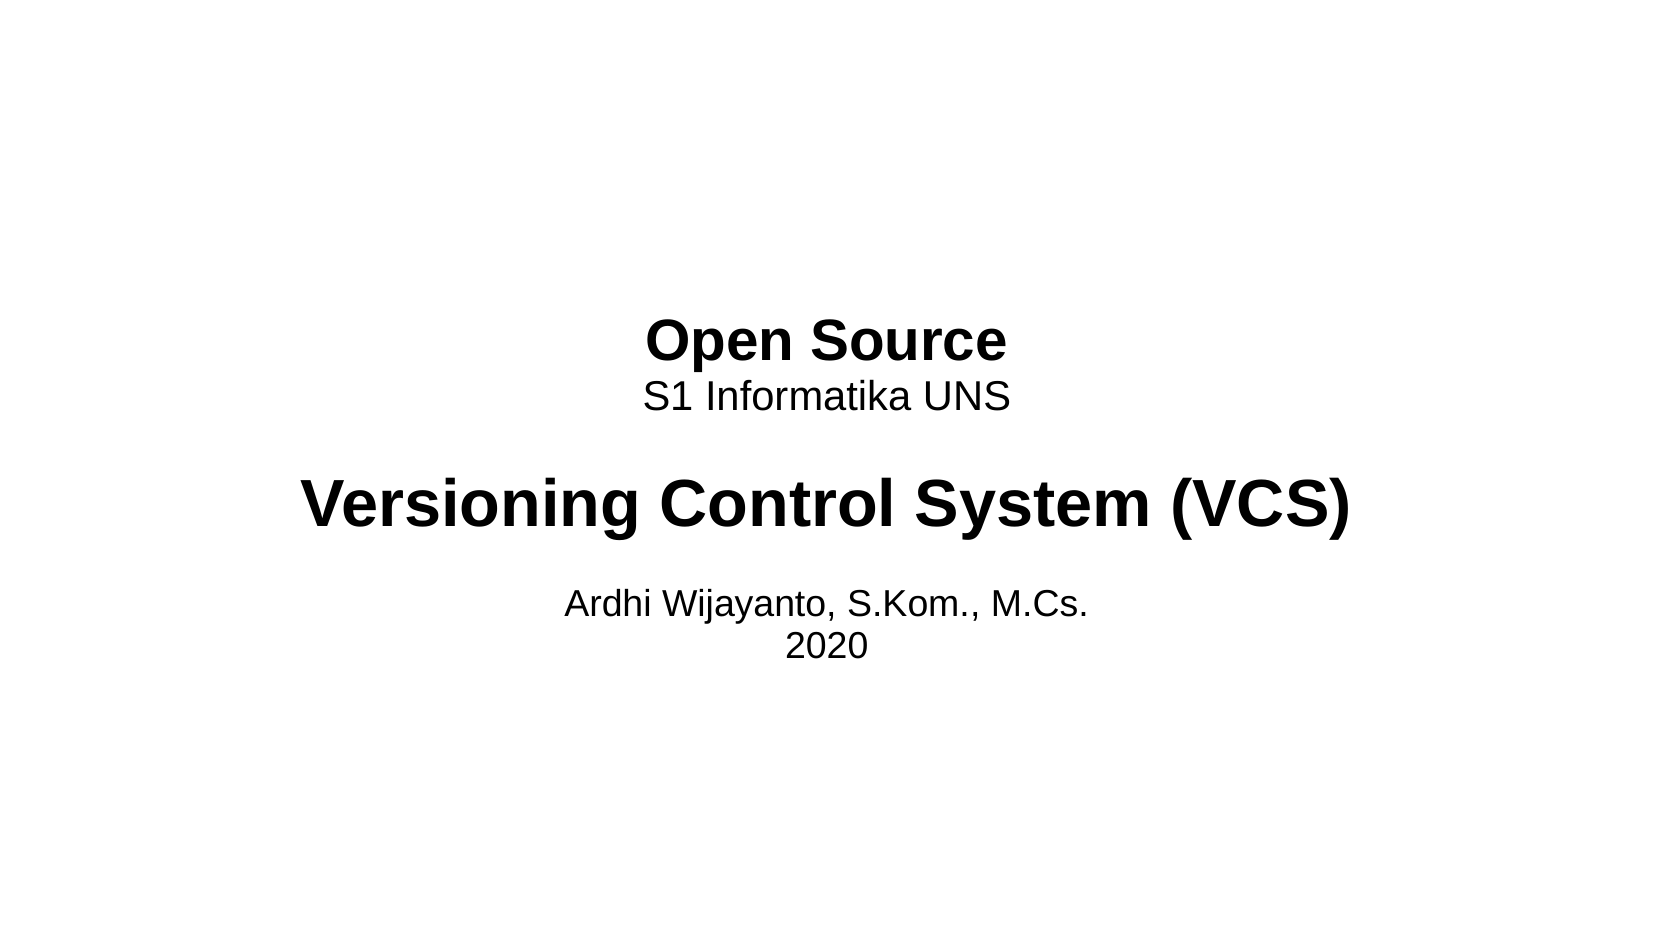

#
Open Source
S1 Informatika UNS
Versioning Control System (VCS)
Ardhi Wijayanto, S.Kom., M.Cs.
2020